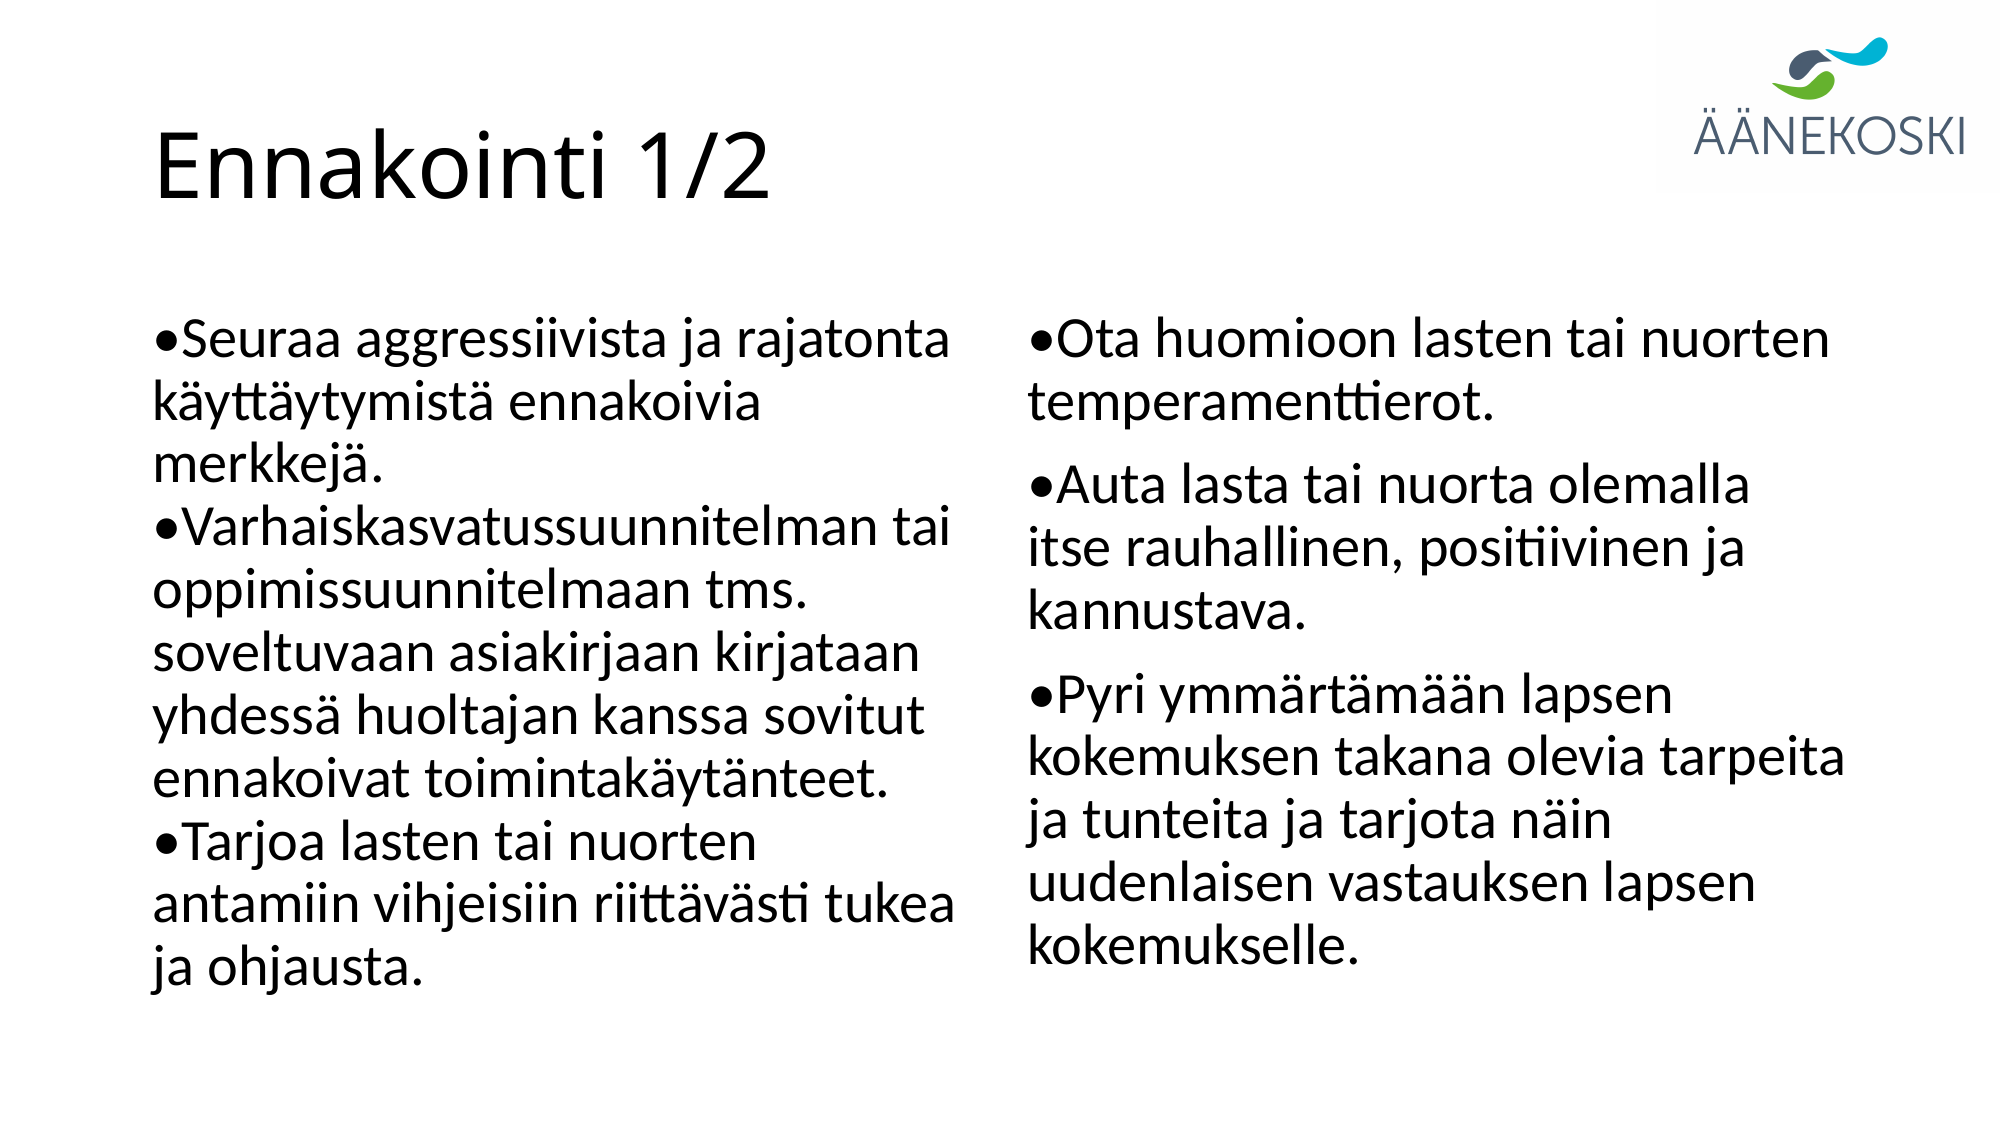

# Ennakointi 1/2
•Seuraa aggressiivista ja rajatonta käyttäytymistä ennakoivia merkkejä. •Varhaiskasvatussuunnitelman tai oppimissuunnitelmaan tms. soveltuvaan asiakirjaan kirjataan yhdessä huoltajan kanssa sovitut ennakoivat toimintakäytänteet. •Tarjoa lasten tai nuorten antamiin vihjeisiin riittävästi tukea ja ohjausta.
•Ota huomioon lasten tai nuorten temperamenttierot.
•Auta lasta tai nuorta olemalla itse rauhallinen, positiivinen ja kannustava.
•Pyri ymmärtämään lapsen kokemuksen takana olevia tarpeita ja tunteita ja tarjota näin uudenlaisen vastauksen lapsen kokemukselle.